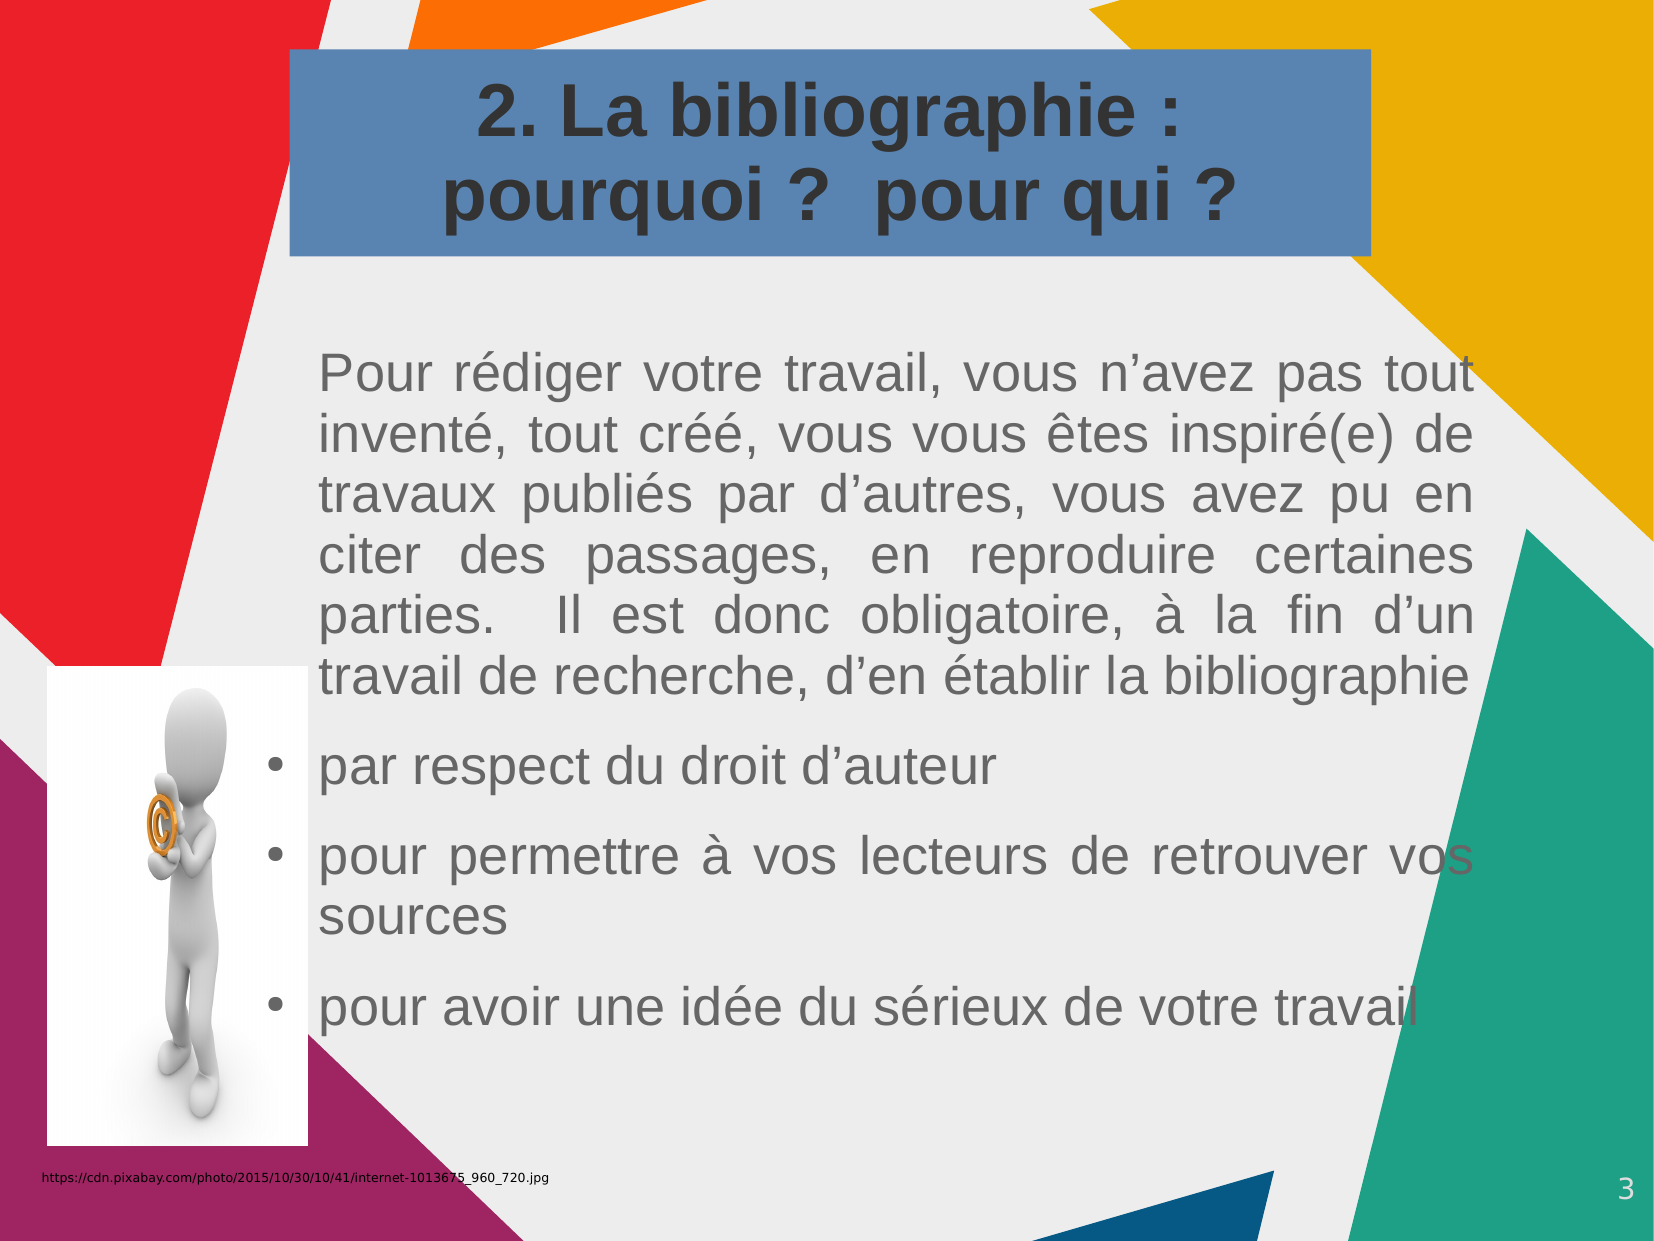

#
2. La bibliographie :
 pourquoi ? pour qui ?
Pour rédiger votre travail, vous n’avez pas tout inventé, tout créé, vous vous êtes inspiré(e) de travaux publiés par d’autres, vous avez pu en citer des passages, en reproduire certaines parties. Il est donc obligatoire, à la fin d’un travail de recherche, d’en établir la bibliographie
par respect du droit d’auteur
pour permettre à vos lecteurs de retrouver vos sources
pour avoir une idée du sérieux de votre travail
 https://cdn.pixabay.com/photo/2015/10/30/10/41/internet-1013675_960_720.jpg
3